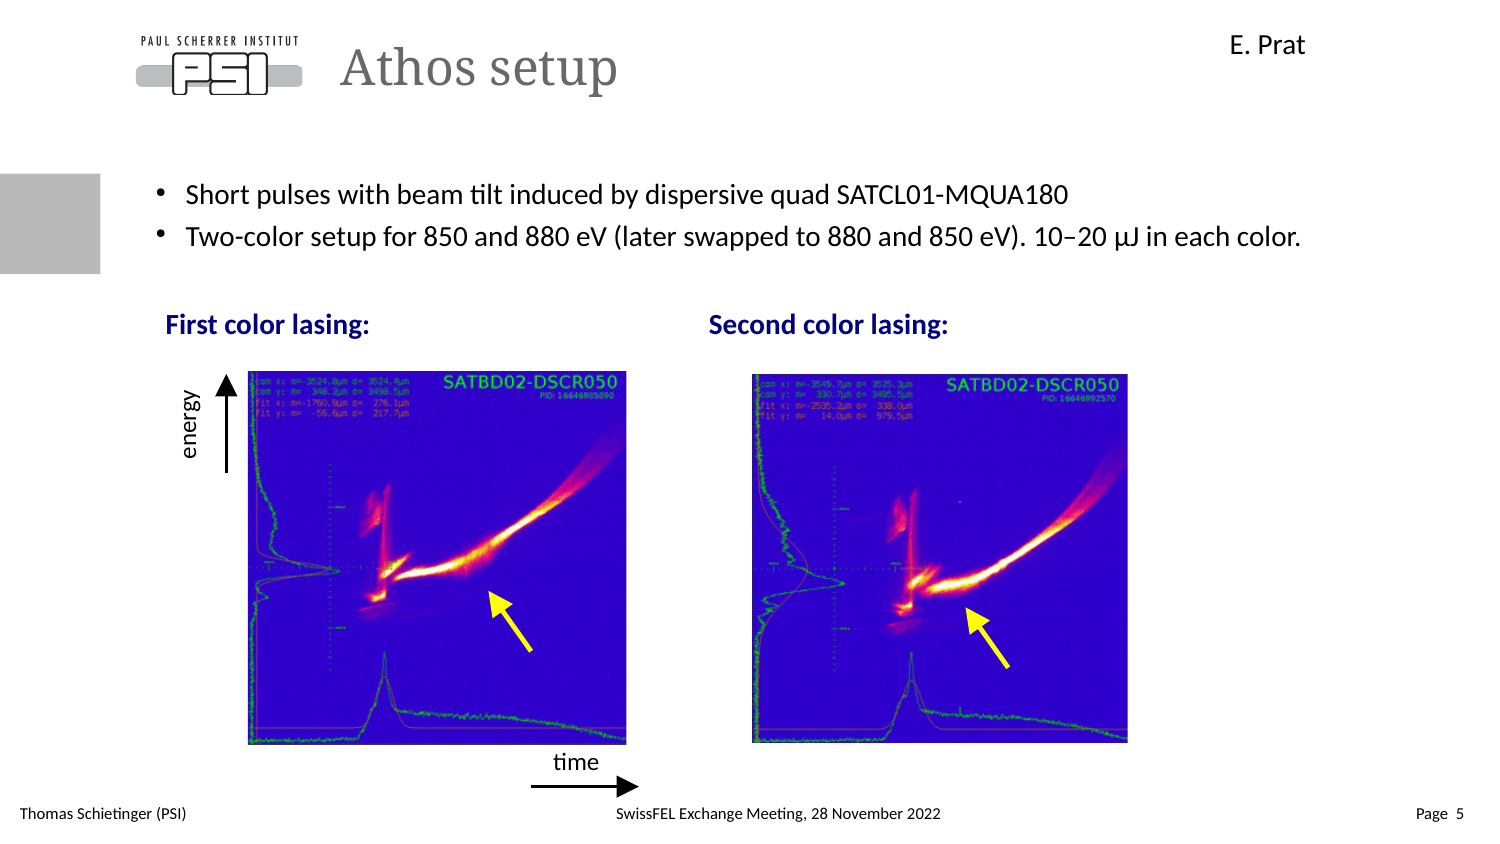

E. Prat
# Athos setup
Short pulses with beam tilt induced by dispersive quad SATCL01-MQUA180
Two-color setup for 850 and 880 eV (later swapped to 880 and 850 eV). 10–20 µJ in each color.
First color lasing:
Second color lasing:
energy
time